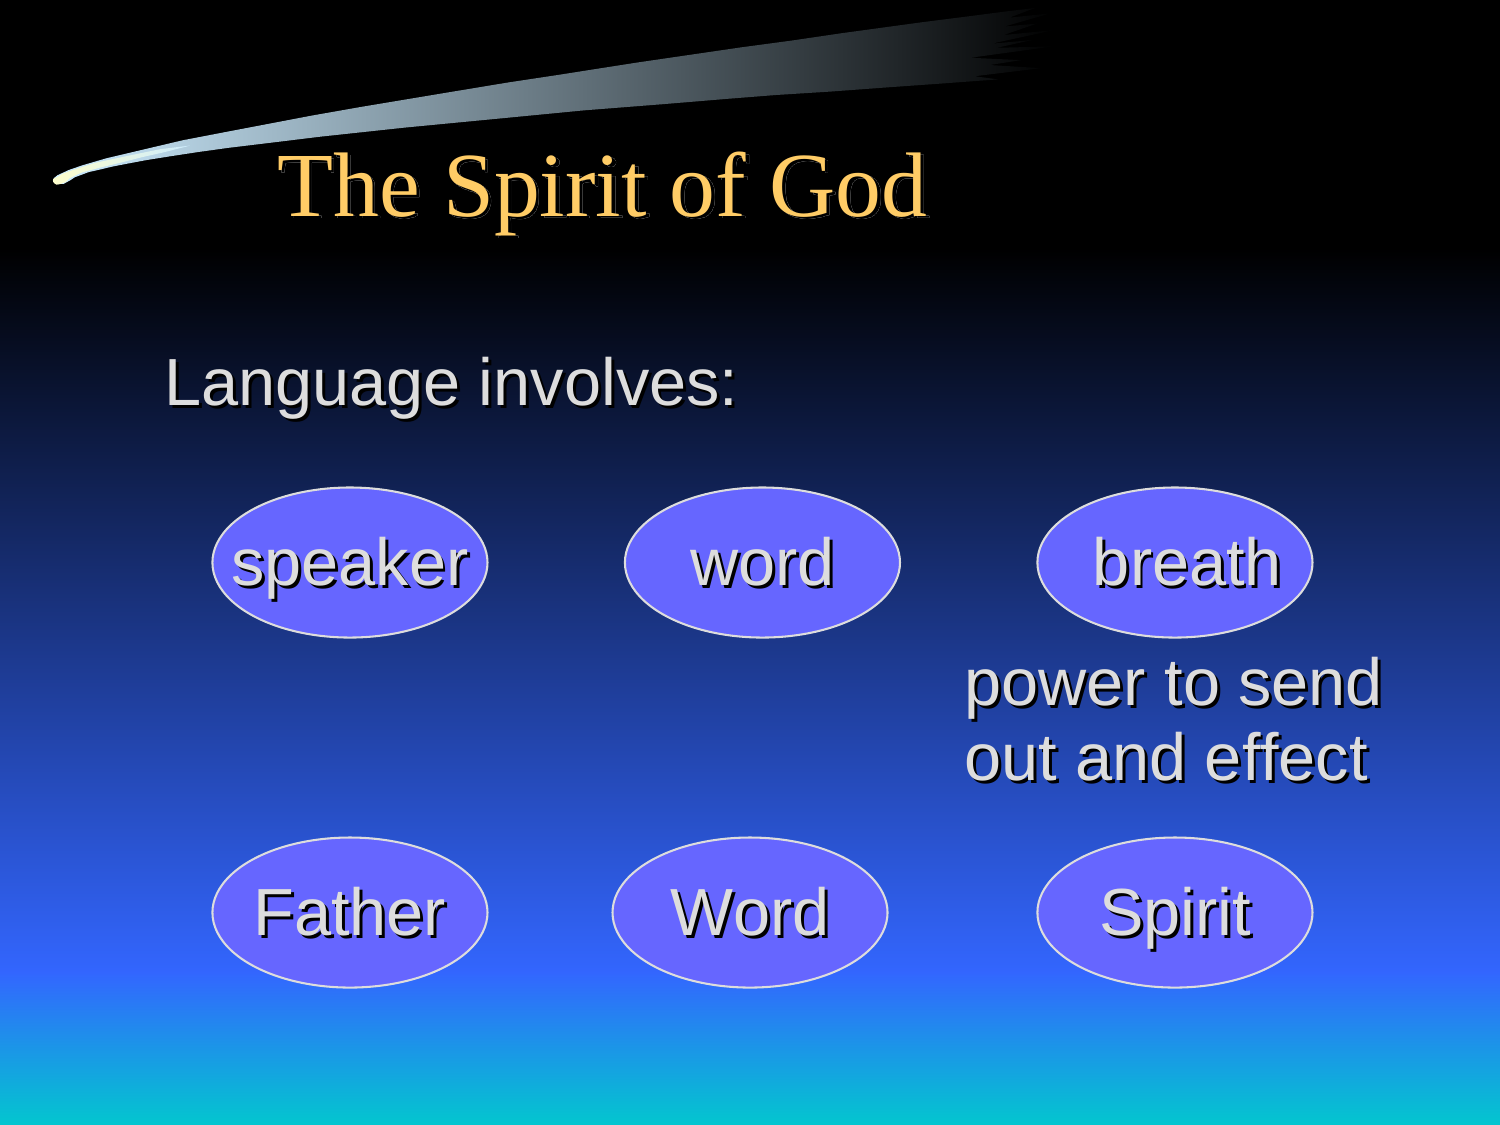

# The Spirit of God
Language involves:
speaker
word
breath
power to send out and effect
Father
Word
Spirit